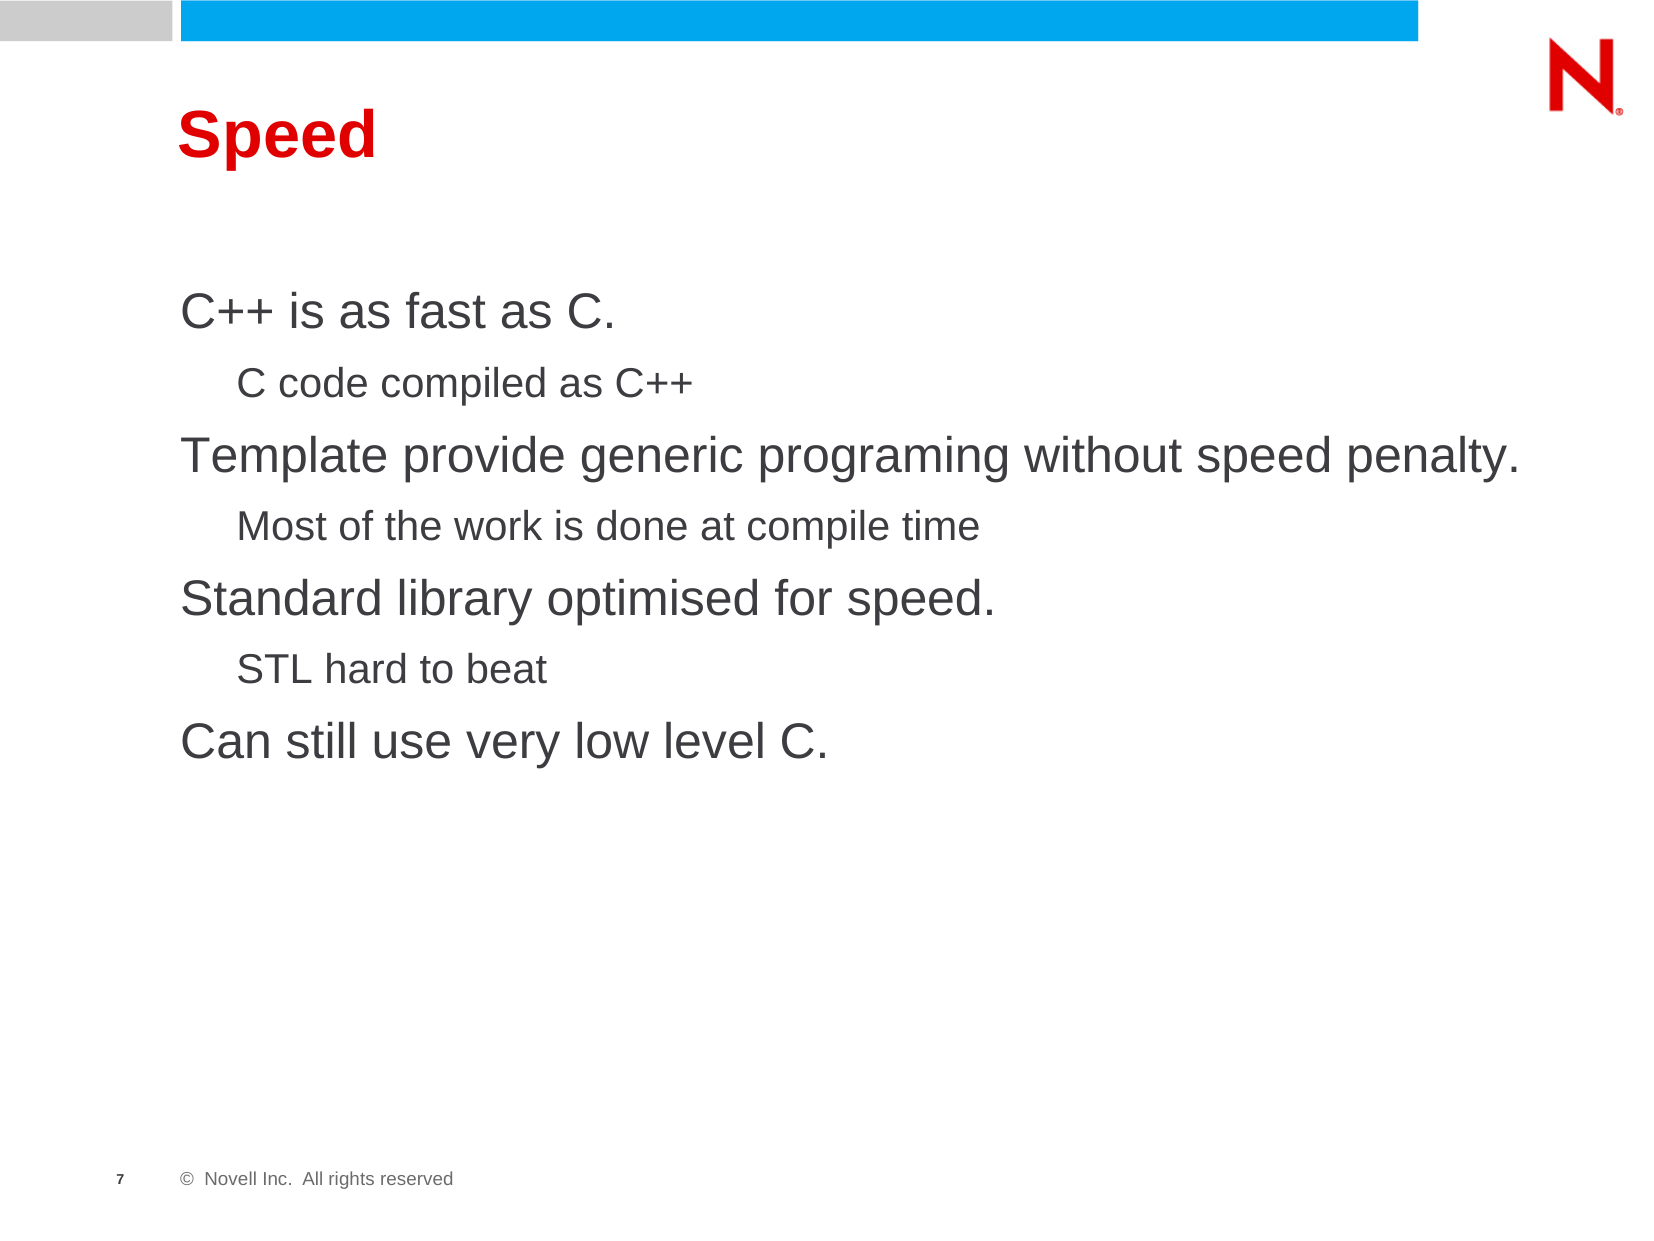

# Speed
C++ is as fast as C.
C code compiled as C++
Template provide generic programing without speed penalty.
Most of the work is done at compile time
Standard library optimised for speed.
STL hard to beat
Can still use very low level C.